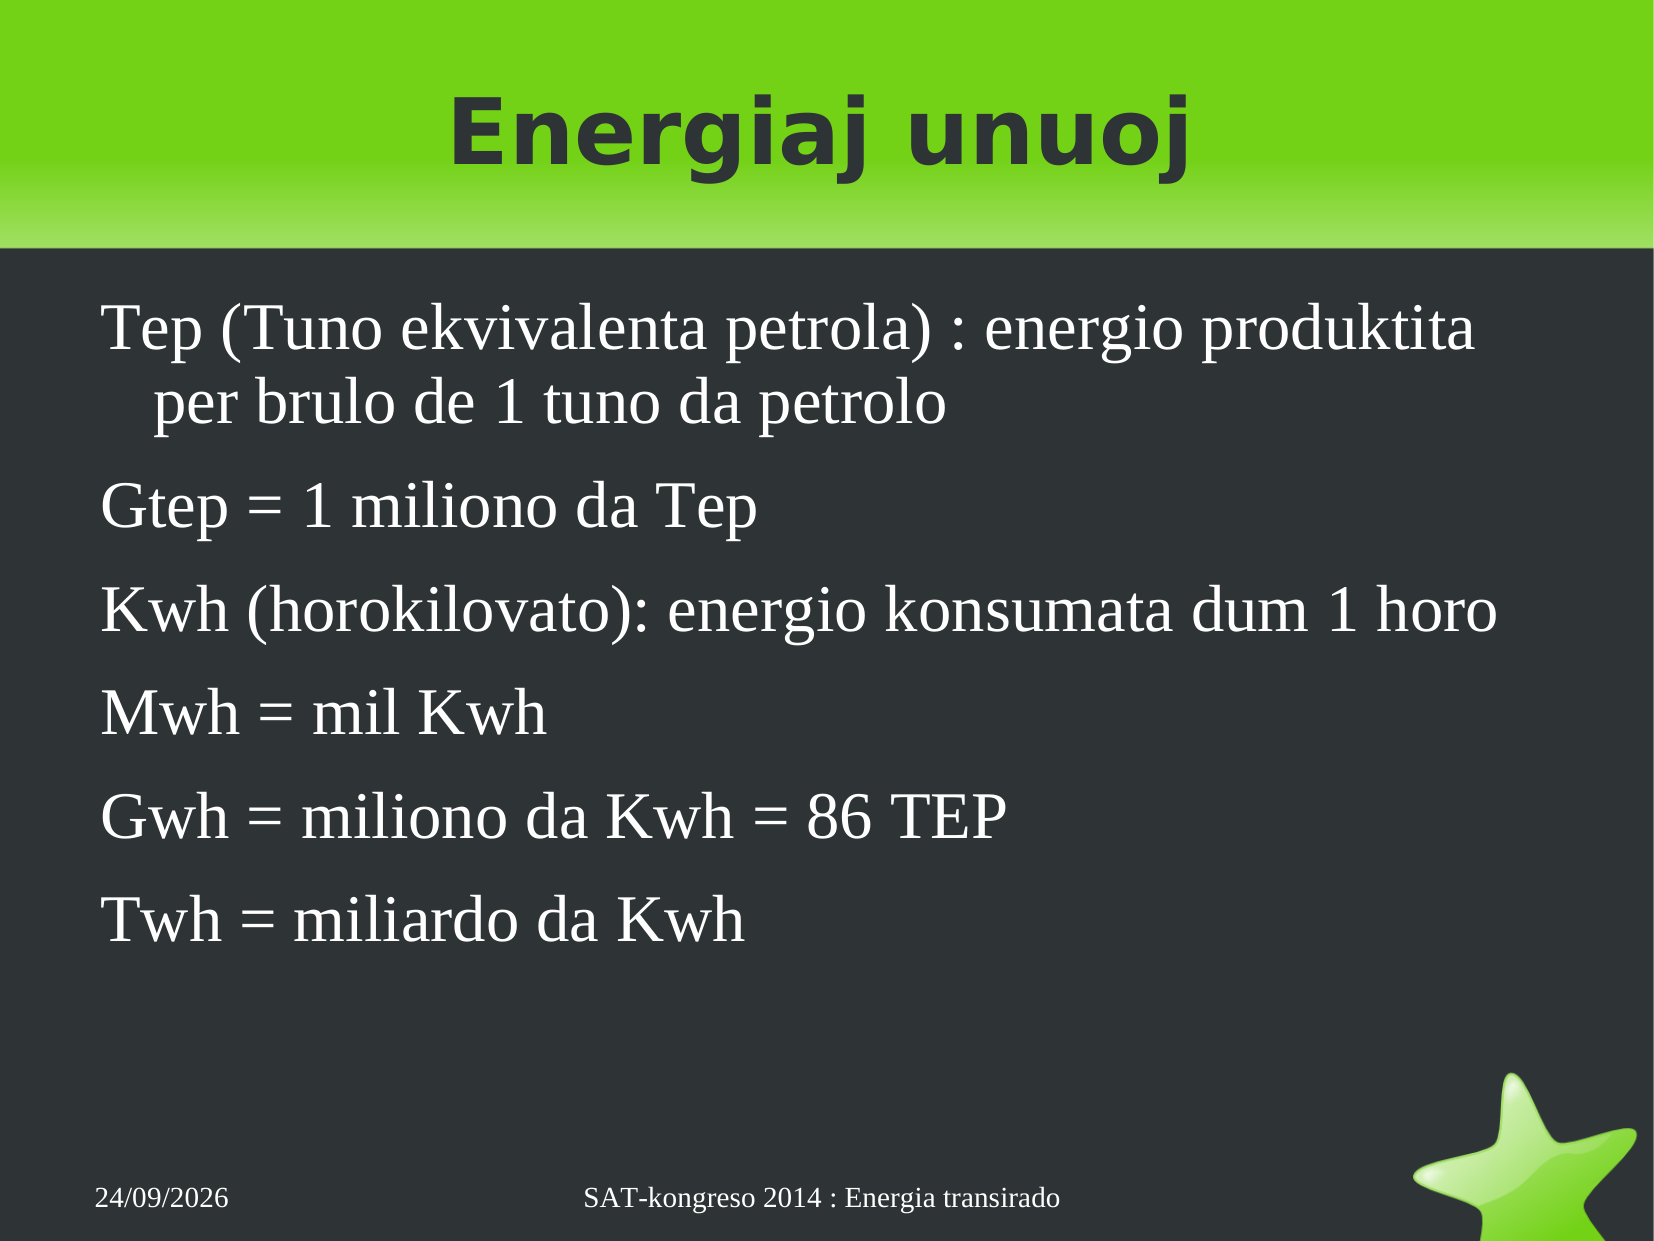

# Energiaj unuoj
Tep (Tuno ekvivalenta petrola) : energio produktita per brulo de 1 tuno da petrolo
Gtep = 1 miliono da Tep
Kwh (horokilovato): energio konsumata dum 1 horo
Mwh = mil Kwh
Gwh = miliono da Kwh = 86 TEP
Twh = miliardo da Kwh